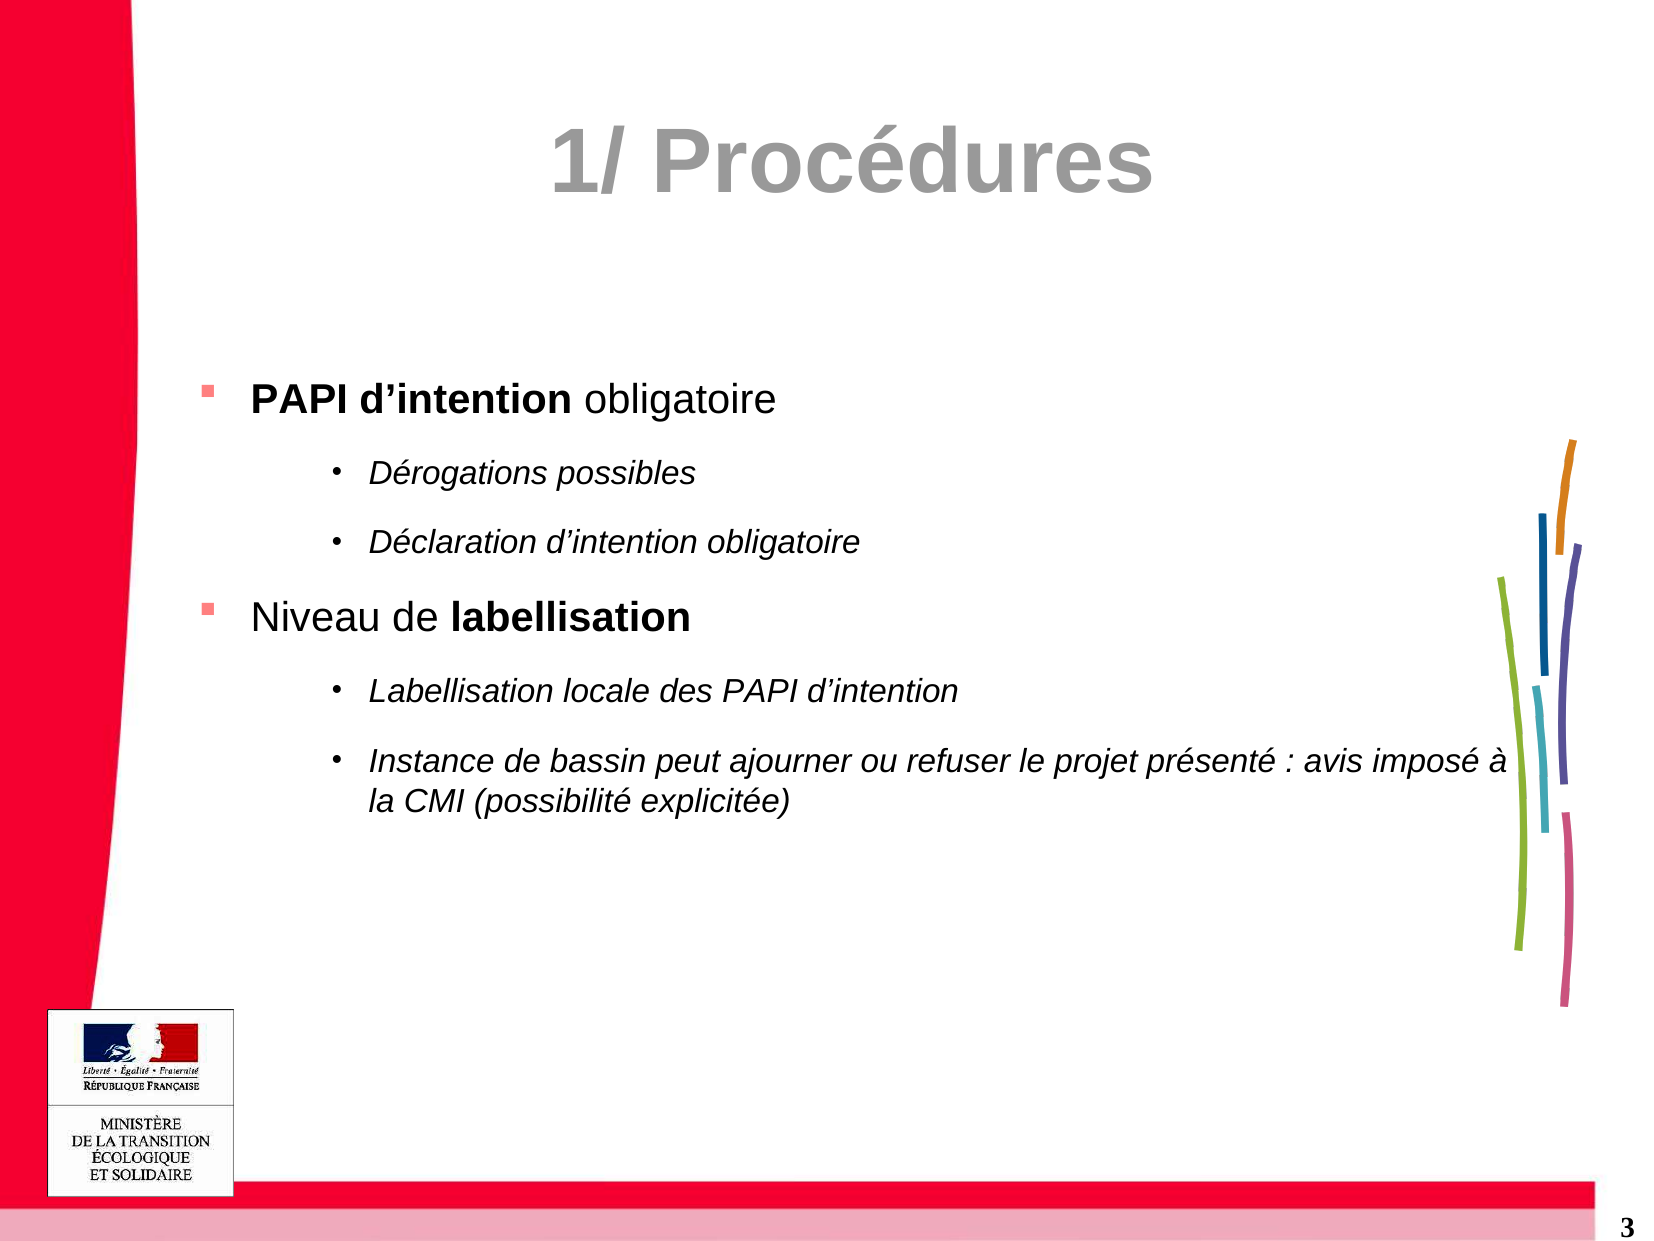

1/ Procédures
PAPI d’intention obligatoire
Dérogations possibles
Déclaration d’intention obligatoire
Niveau de labellisation
Labellisation locale des PAPI d’intention
Instance de bassin peut ajourner ou refuser le projet présenté : avis imposé à la CMI (possibilité explicitée)
Effet recherché : davantage responsabiliser les instances de bassin.